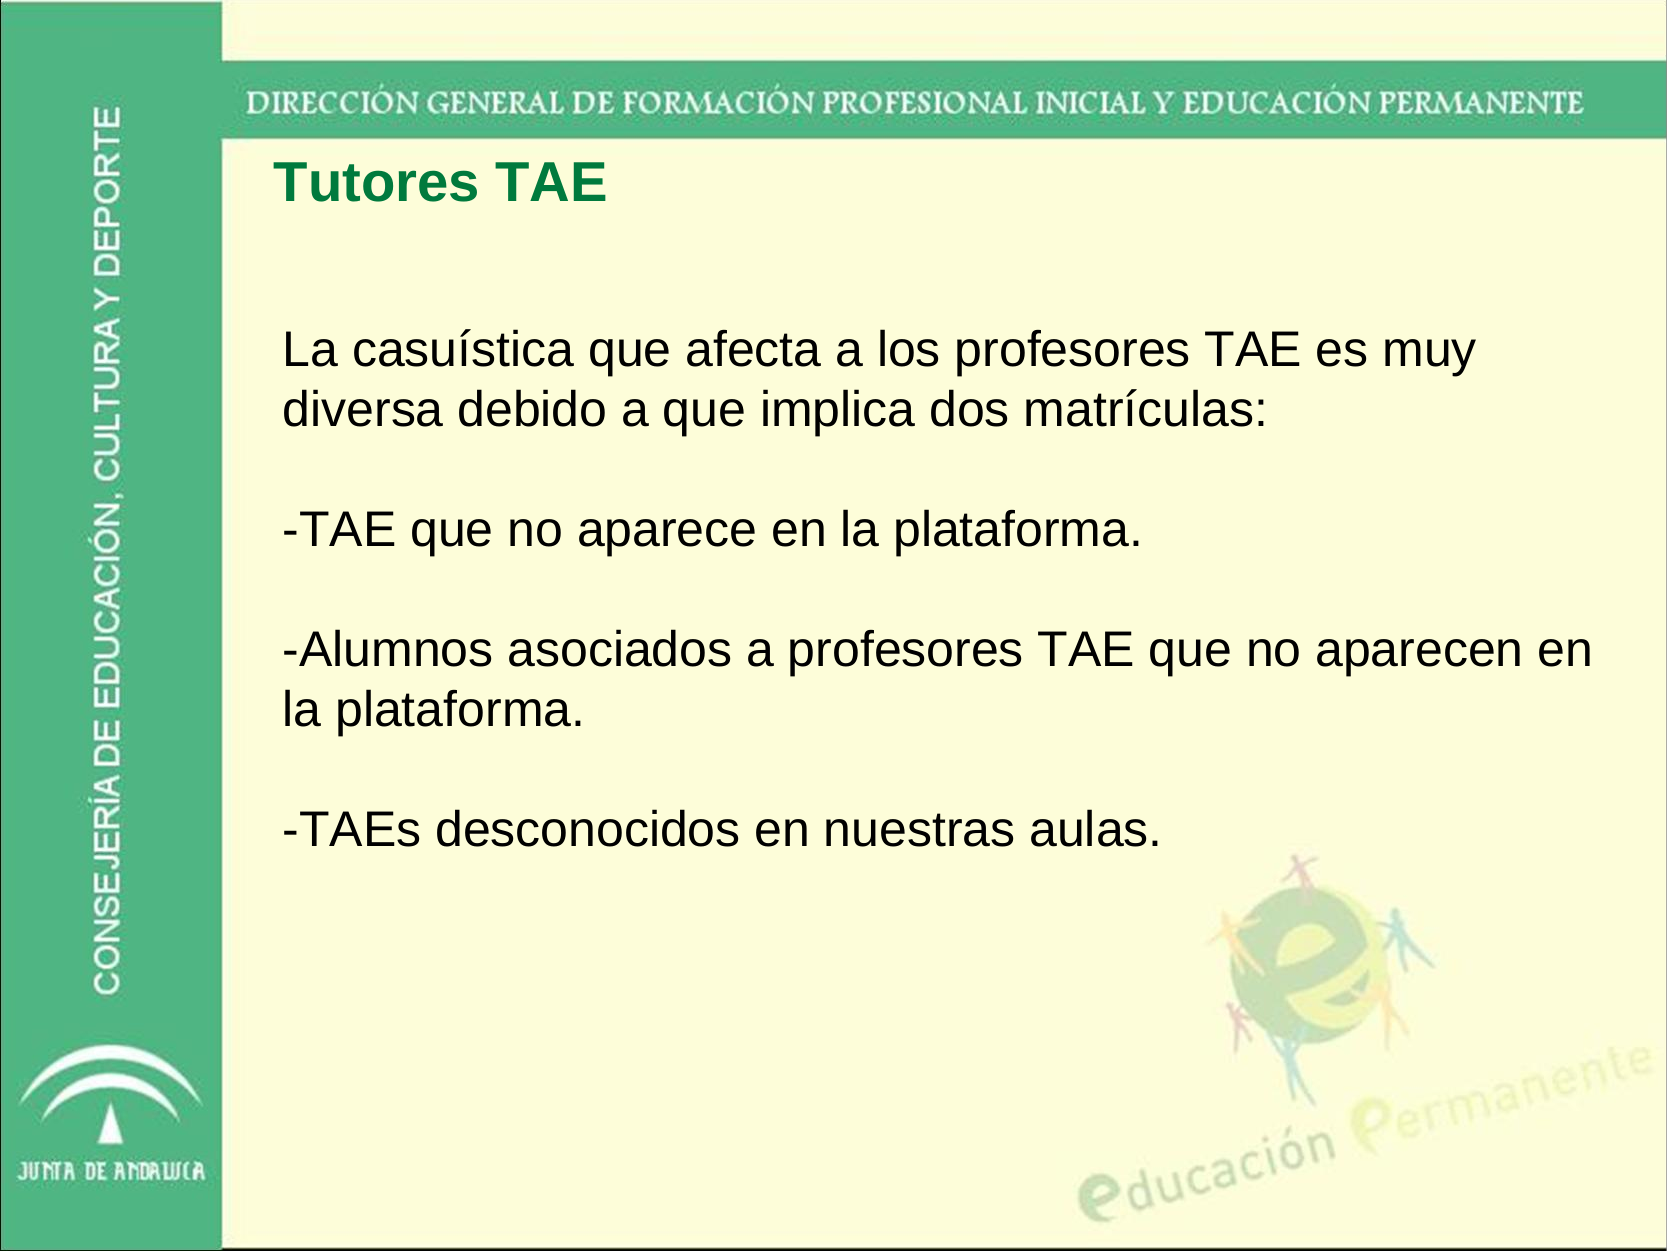

Tutores TAE
La casuística que afecta a los profesores TAE es muy diversa debido a que implica dos matrículas:
-TAE que no aparece en la plataforma.
-Alumnos asociados a profesores TAE que no aparecen en la plataforma.
-TAEs desconocidos en nuestras aulas.